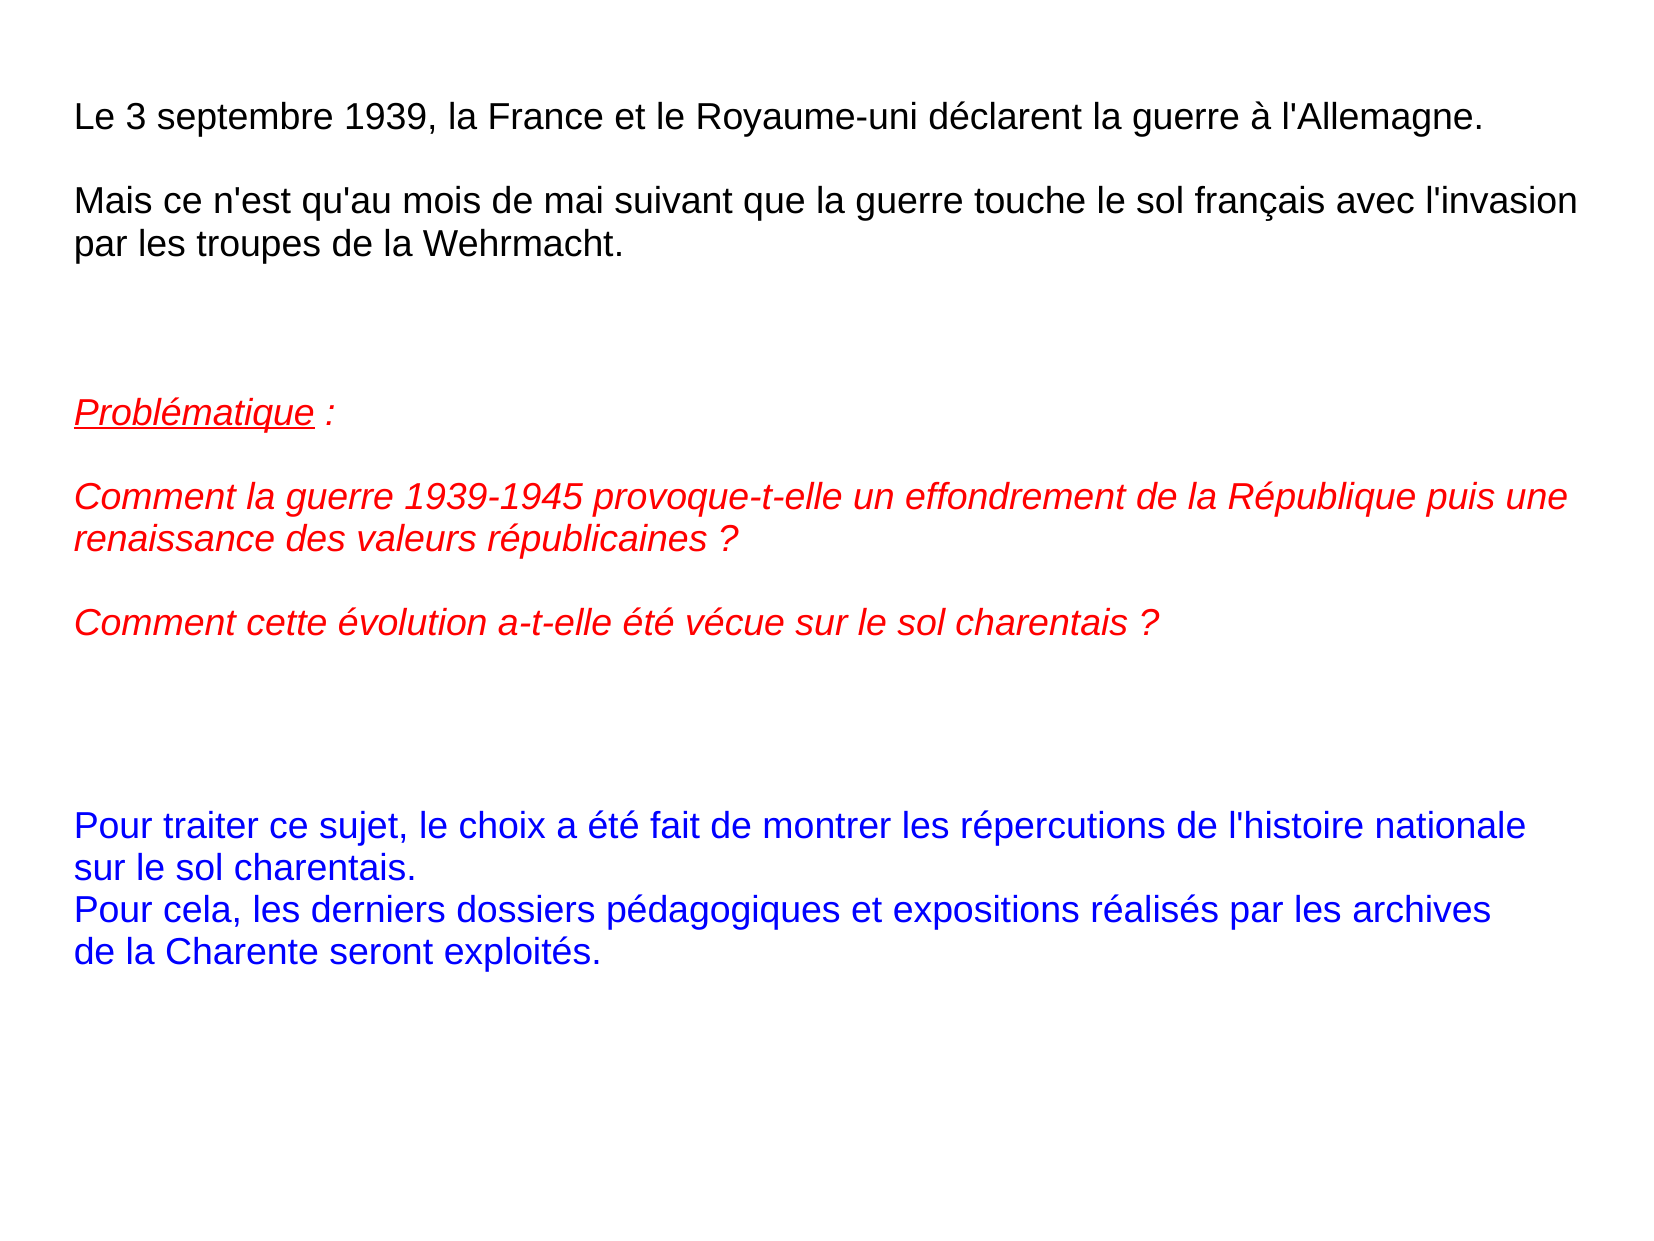

Le 3 septembre 1939, la France et le Royaume-uni déclarent la guerre à l'Allemagne.
Mais ce n'est qu'au mois de mai suivant que la guerre touche le sol français avec l'invasion
par les troupes de la Wehrmacht.
Problématique :
Comment la guerre 1939-1945 provoque-t-elle un effondrement de la République puis une
renaissance des valeurs républicaines ?
Comment cette évolution a-t-elle été vécue sur le sol charentais ?
Pour traiter ce sujet, le choix a été fait de montrer les répercutions de l'histoire nationale
sur le sol charentais.
Pour cela, les derniers dossiers pédagogiques et expositions réalisés par les archives
de la Charente seront exploités.